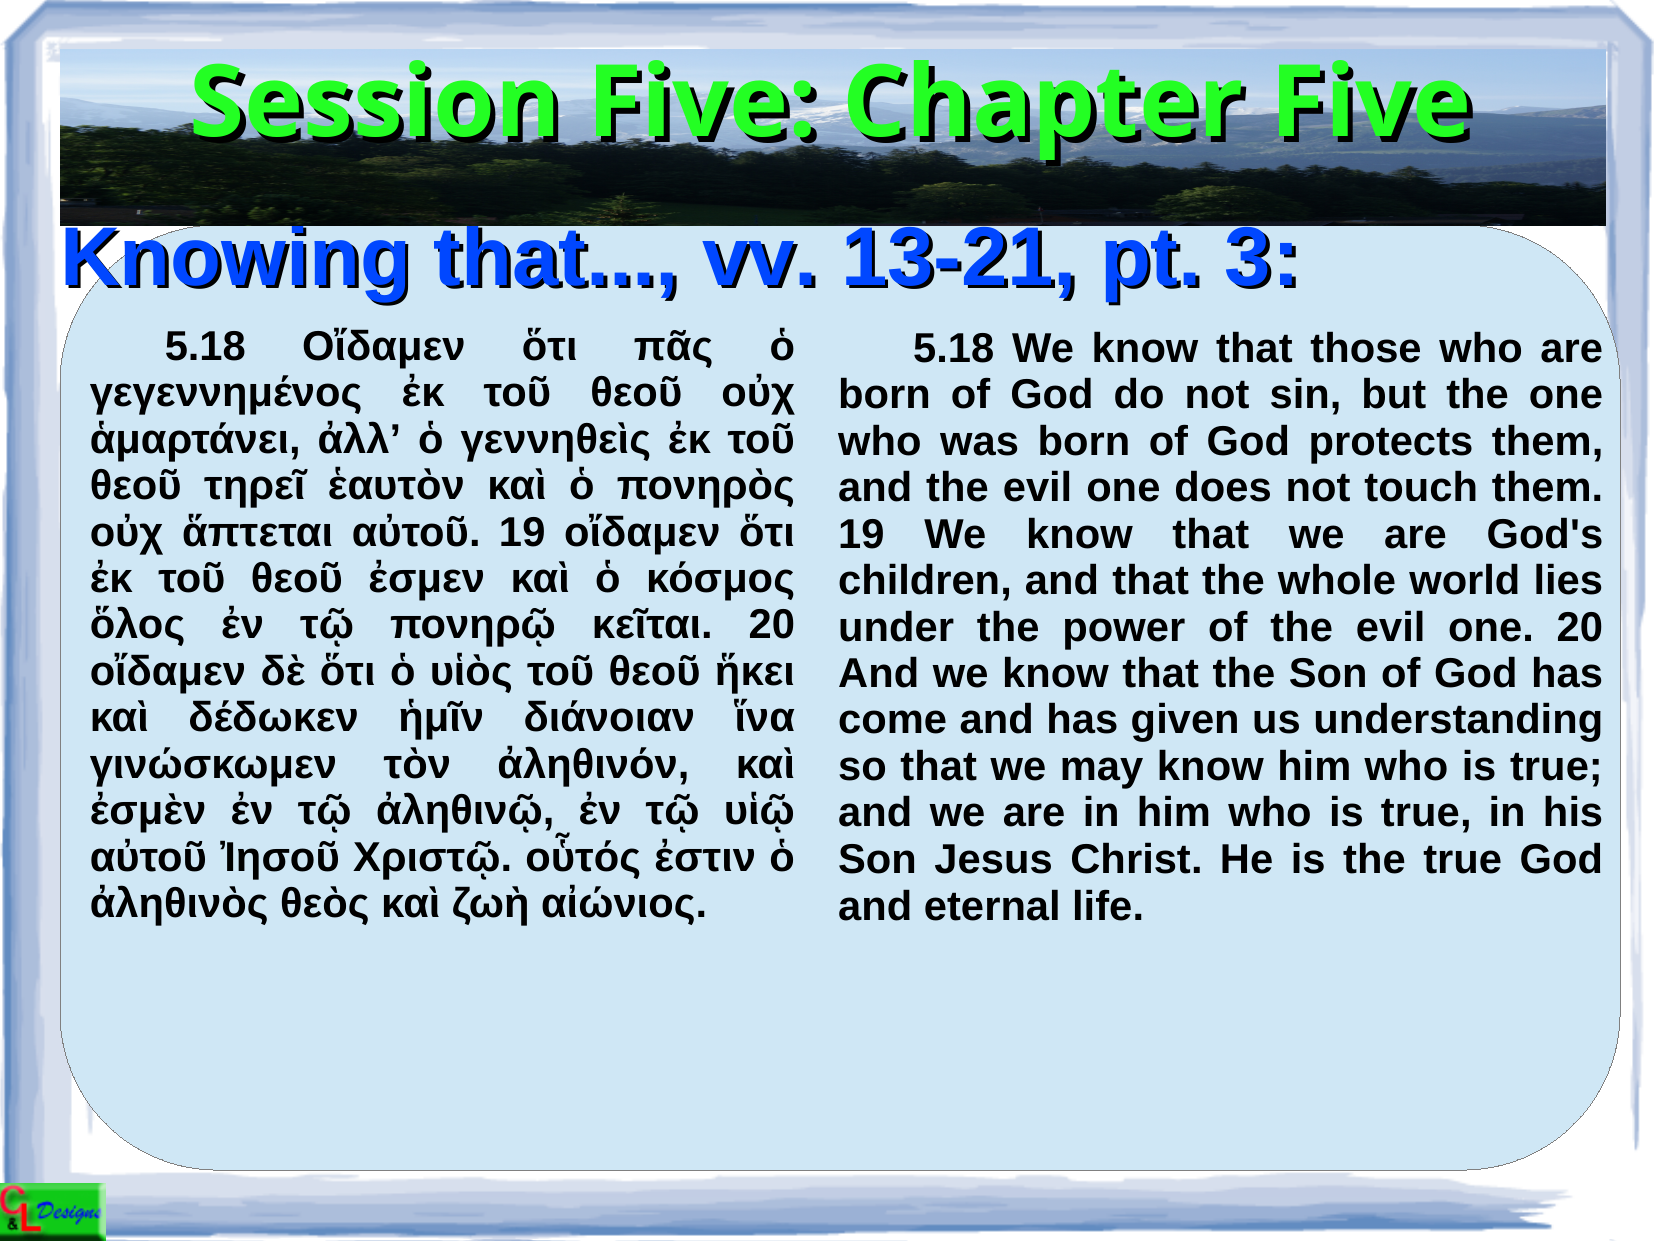

Session Five: Chapter Five
# Knowing that..., vv. 13-21, pt. 3:
	5.18 Οἴδαμεν ὅτι πᾶς ὁ γεγεννημένος ἐκ τοῦ θεοῦ οὐχ ἁμαρτάνει, ἀλλʼ ὁ γεννηθεὶς ἐκ τοῦ θεοῦ τηρεῖ ἑαυτὸν καὶ ὁ πονηρὸς οὐχ ἅπτεται αὐτοῦ. 19 οἴδαμεν ὅτι ἐκ τοῦ θεοῦ ἐσμεν καὶ ὁ κόσμος ὅλος ἐν τῷ πονηρῷ κεῖται. 20 οἴδαμεν δὲ ὅτι ὁ υἱὸς τοῦ θεοῦ ἥκει καὶ δέδωκεν ἡμῖν διάνοιαν ἵνα γινώσκωμεν τὸν ἀληθινόν, καὶ ἐσμὲν ἐν τῷ ἀληθινῷ, ἐν τῷ υἱῷ αὐτοῦ Ἰησοῦ Χριστῷ. οὗτός ἐστιν ὁ ἀληθινὸς θεὸς καὶ ζωὴ αἰώνιος.
	5.18 We know that those who are born of God do not sin, but the one who was born of God protects them, and the evil one does not touch them. 19 We know that we are God's children, and that the whole world lies under the power of the evil one. 20 And we know that the Son of God has come and has given us understanding so that we may know him who is true; and we are in him who is true, in his Son Jesus Christ. He is the true God and eternal life.